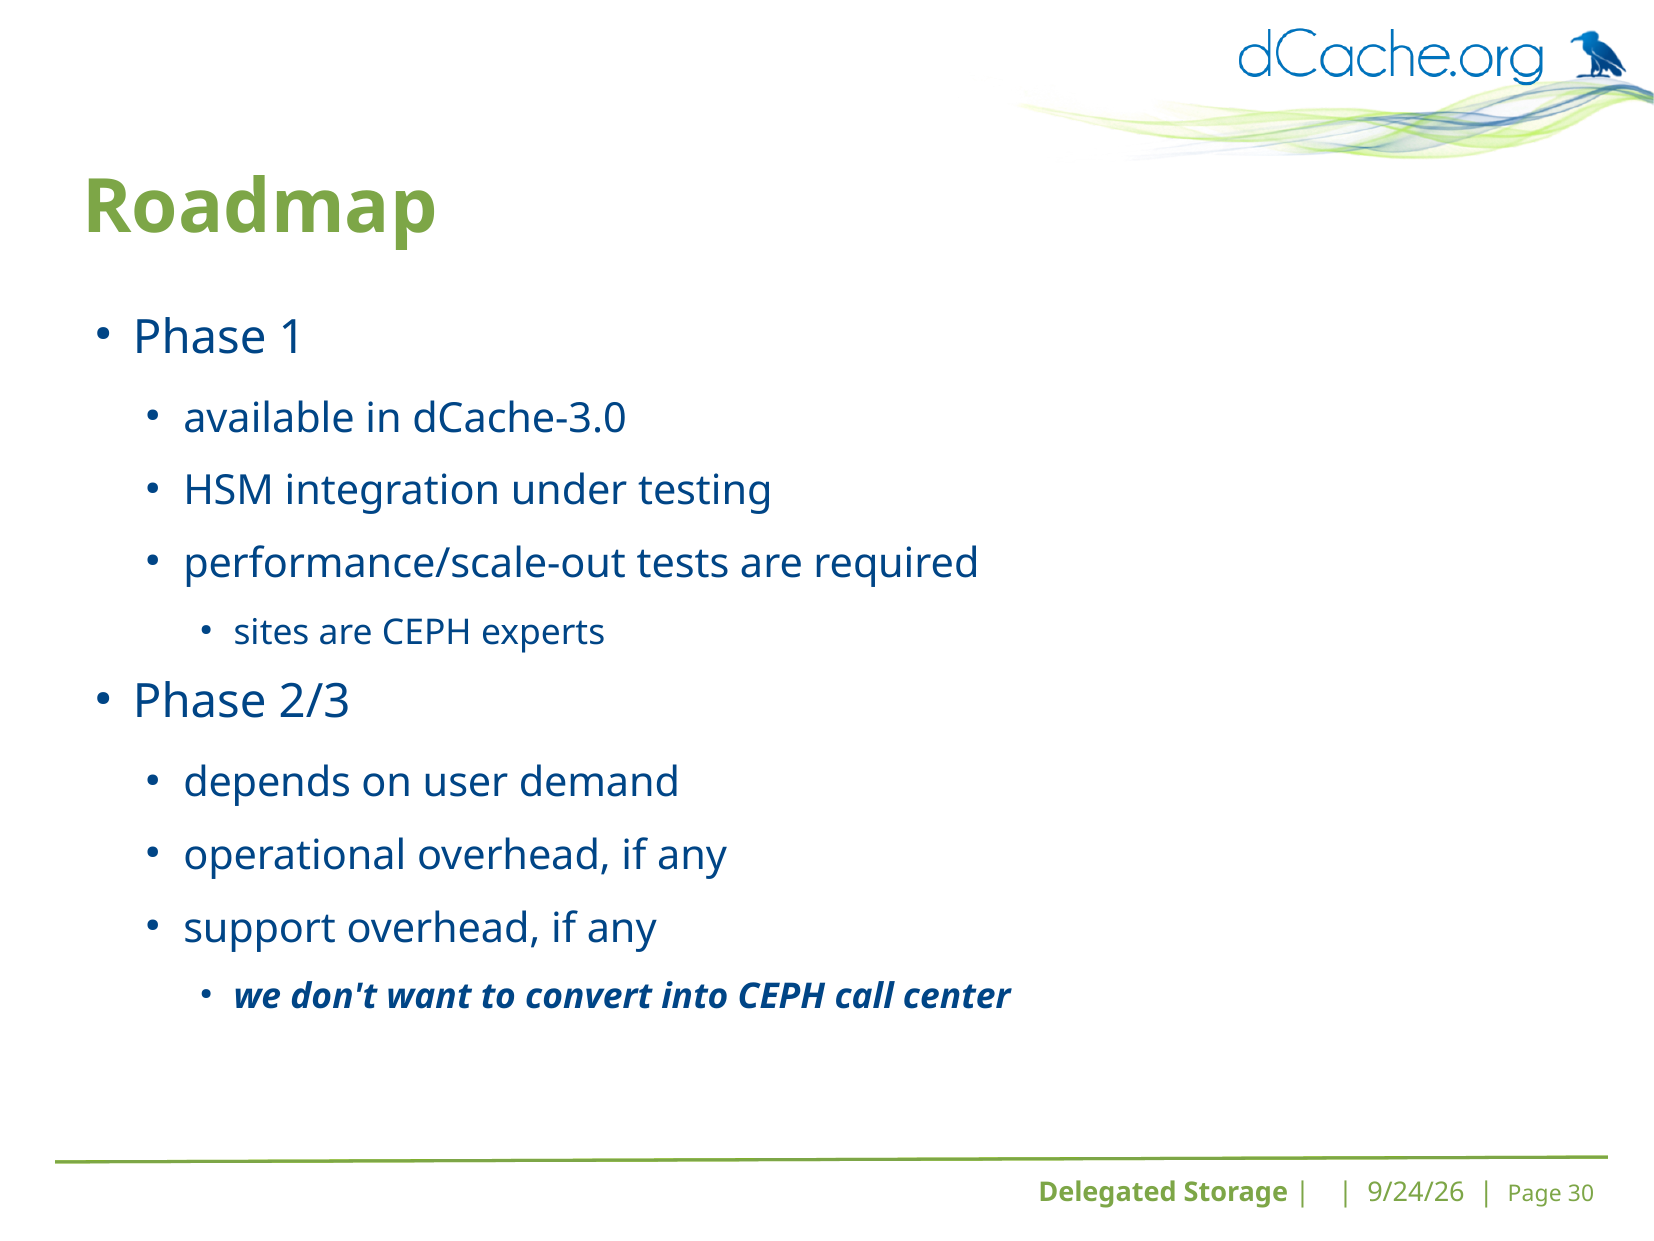

# Roadmap
Phase 1
available in dCache-3.0
HSM integration under testing
performance/scale-out tests are required
sites are CEPH experts
Phase 2/3
depends on user demand
operational overhead, if any
support overhead, if any
we don't want to convert into CEPH call center
30